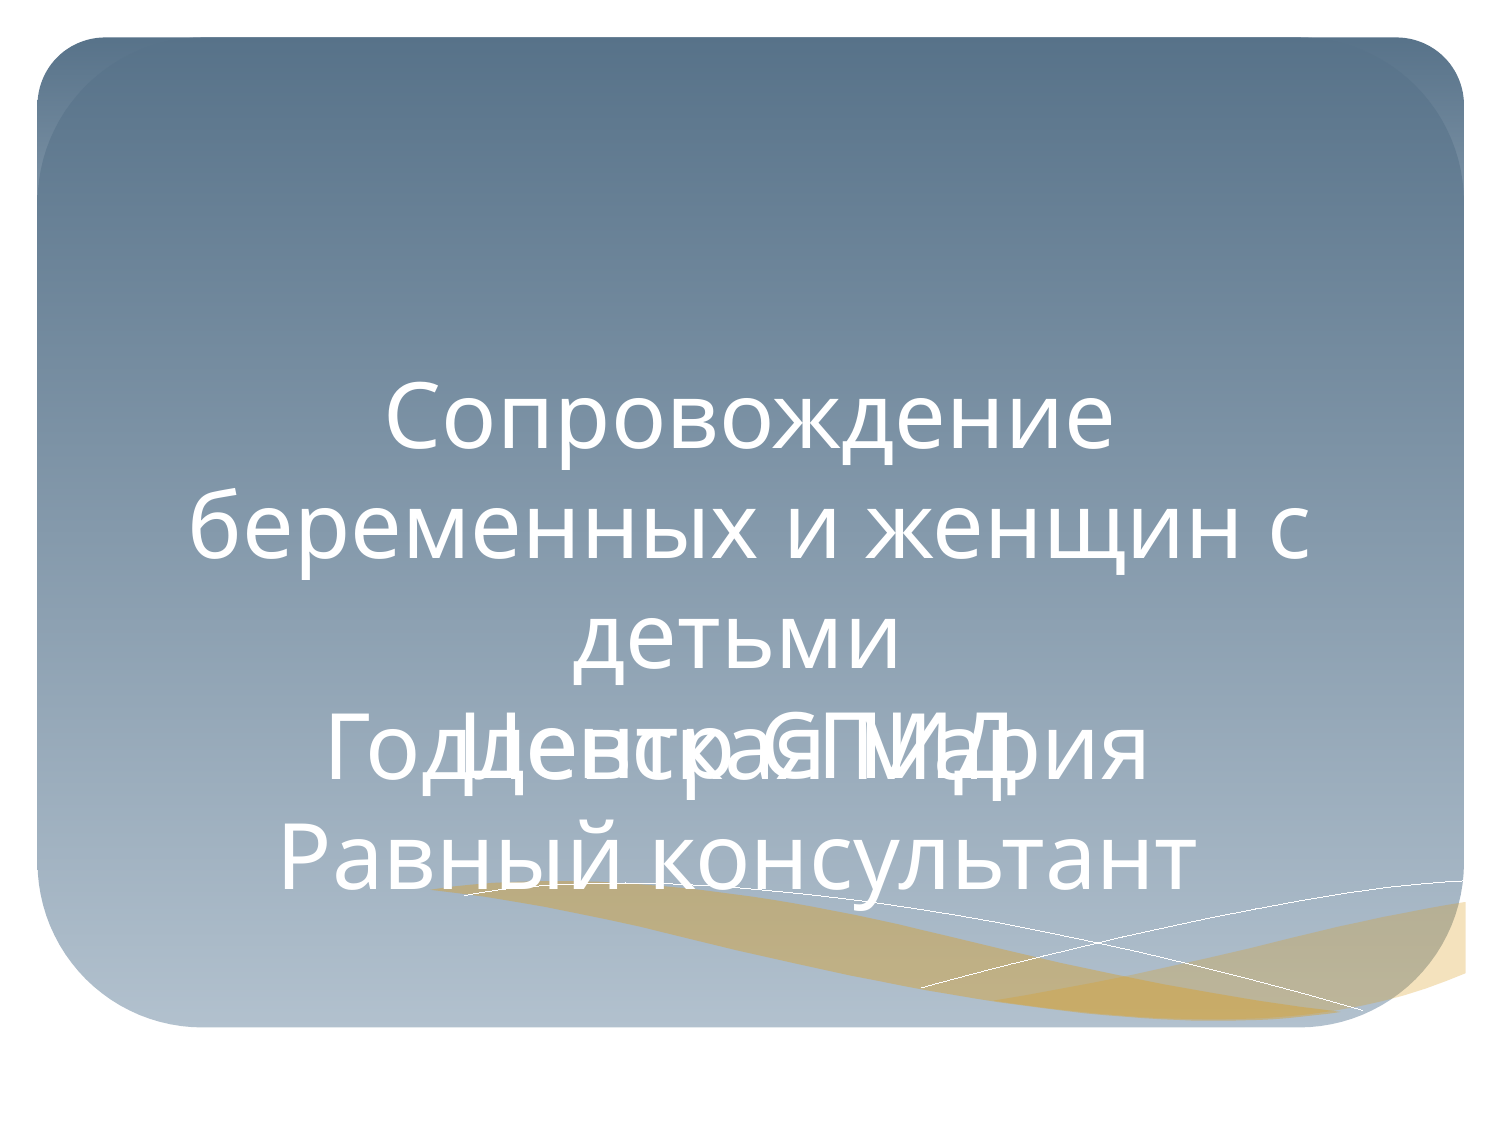

# Сопровождение беременных и женщин с детьми Центр СПИД
Годлевская Мария
Равный консультант